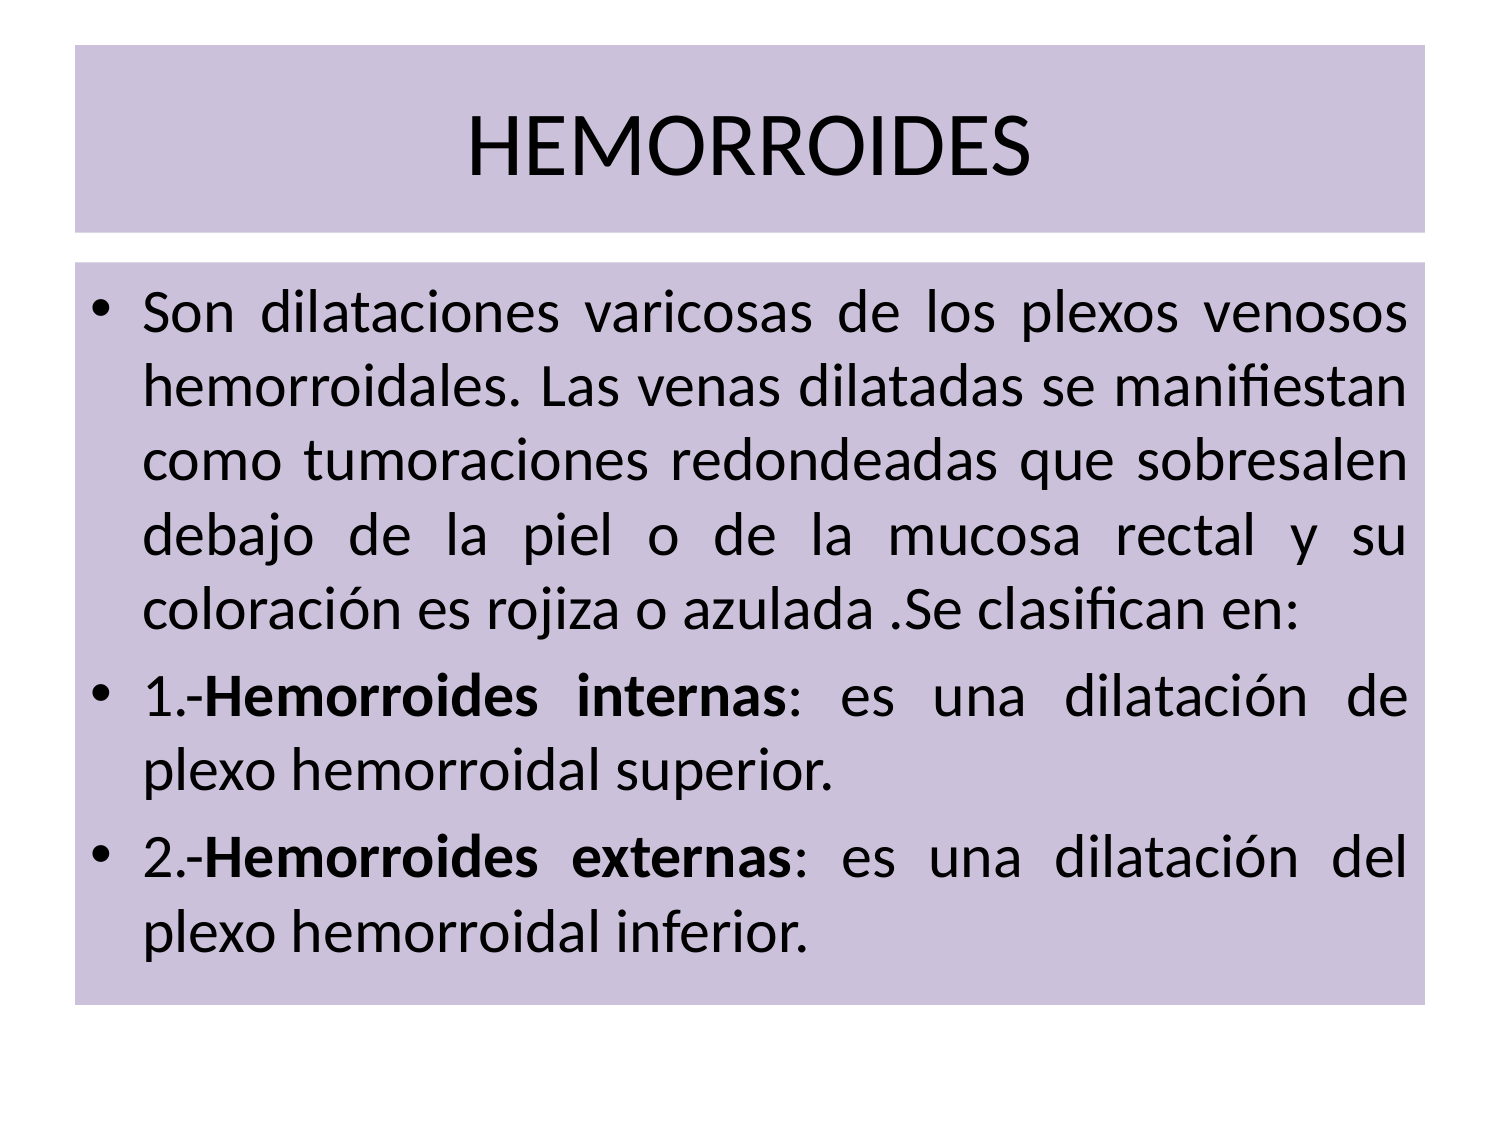

# HEMORROIDES
Son dilataciones varicosas de los plexos venosos hemorroidales. Las venas dilatadas se manifiestan como tumoraciones redondeadas que sobresalen debajo de la piel o de la mucosa rectal y su coloración es rojiza o azulada .Se clasifican en:
1.-Hemorroides internas: es una dilatación de plexo hemorroidal superior.
2.-Hemorroides externas: es una dilatación del plexo hemorroidal inferior.